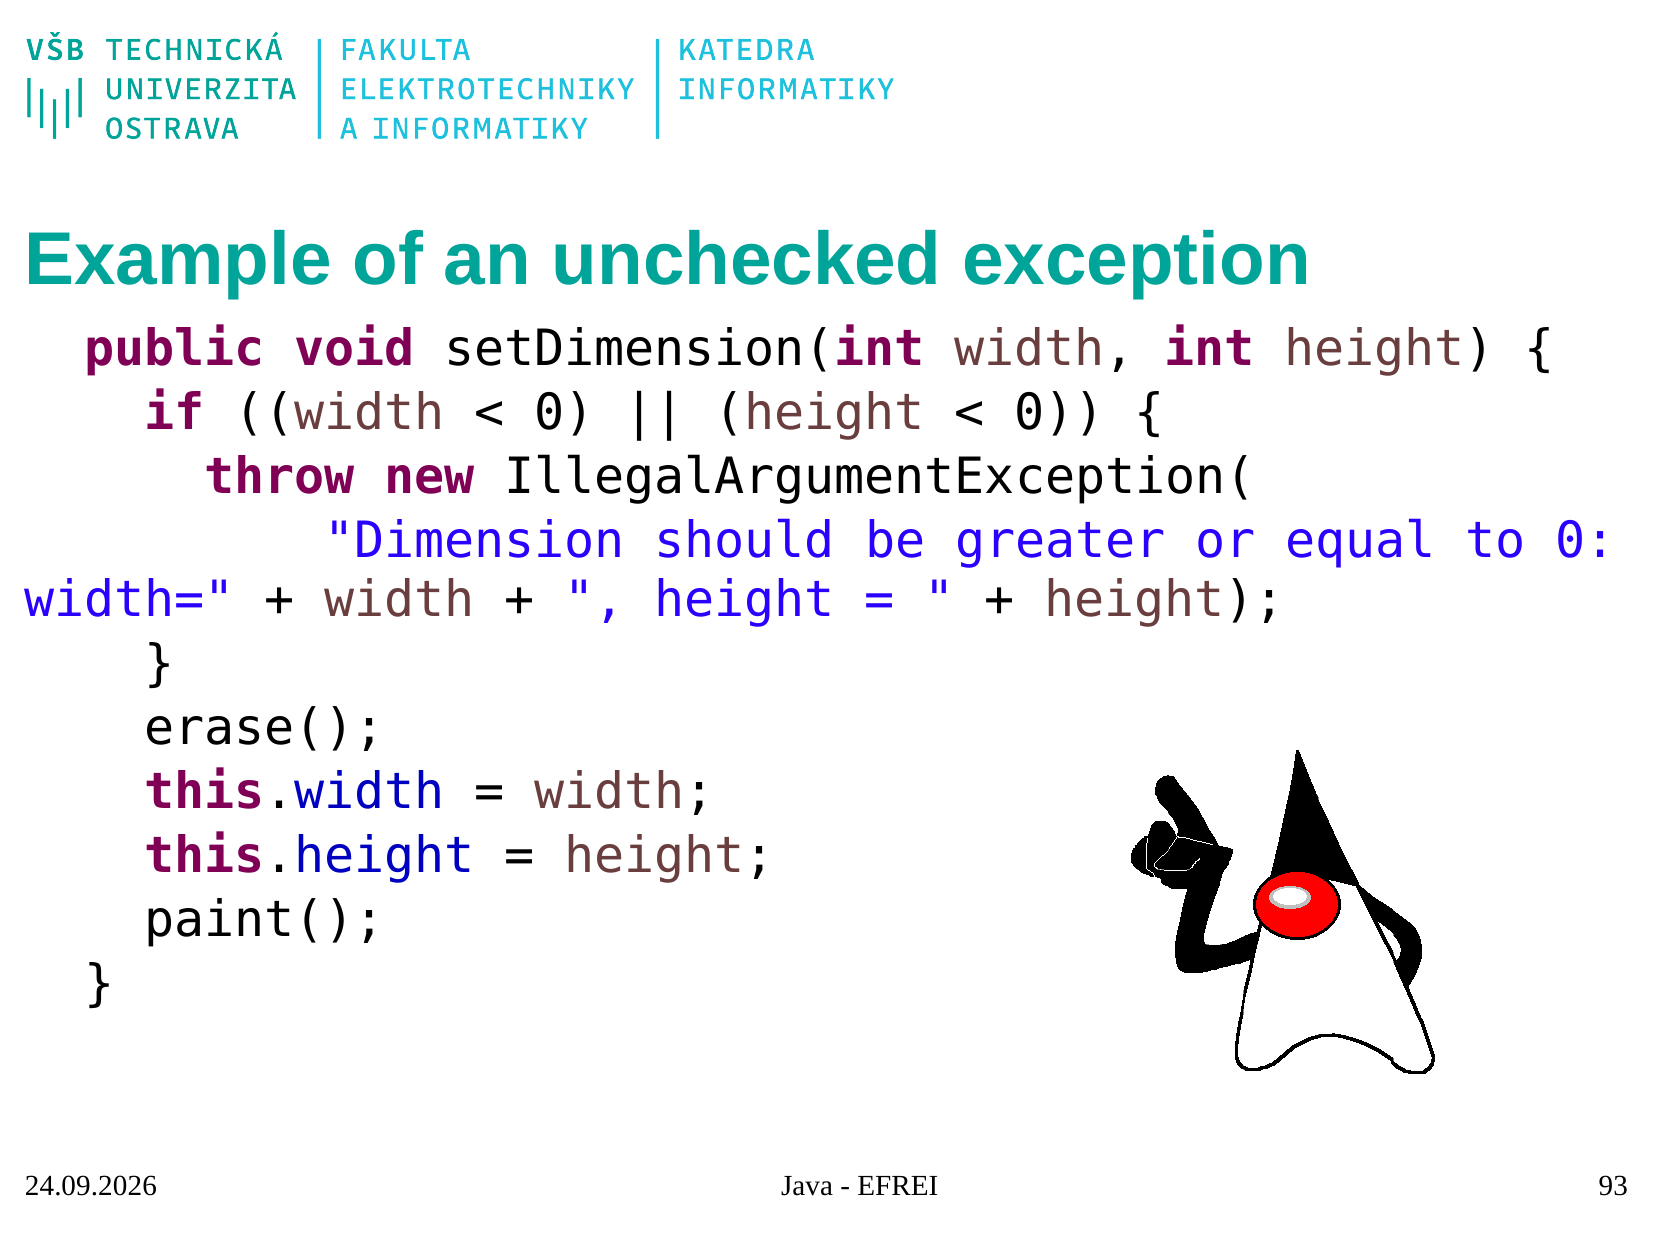

# Example of an unchecked exception
 public void setDimension(int width, int height) {
 if ((width < 0) || (height < 0)) {
 throw new IllegalArgumentException(
 "Dimension should be greater or equal to 0: width=" + width + ", height = " + height);
 }
 erase();
 this.width = width;
 this.height = height;
 paint();
 }
Java - EFREI
93